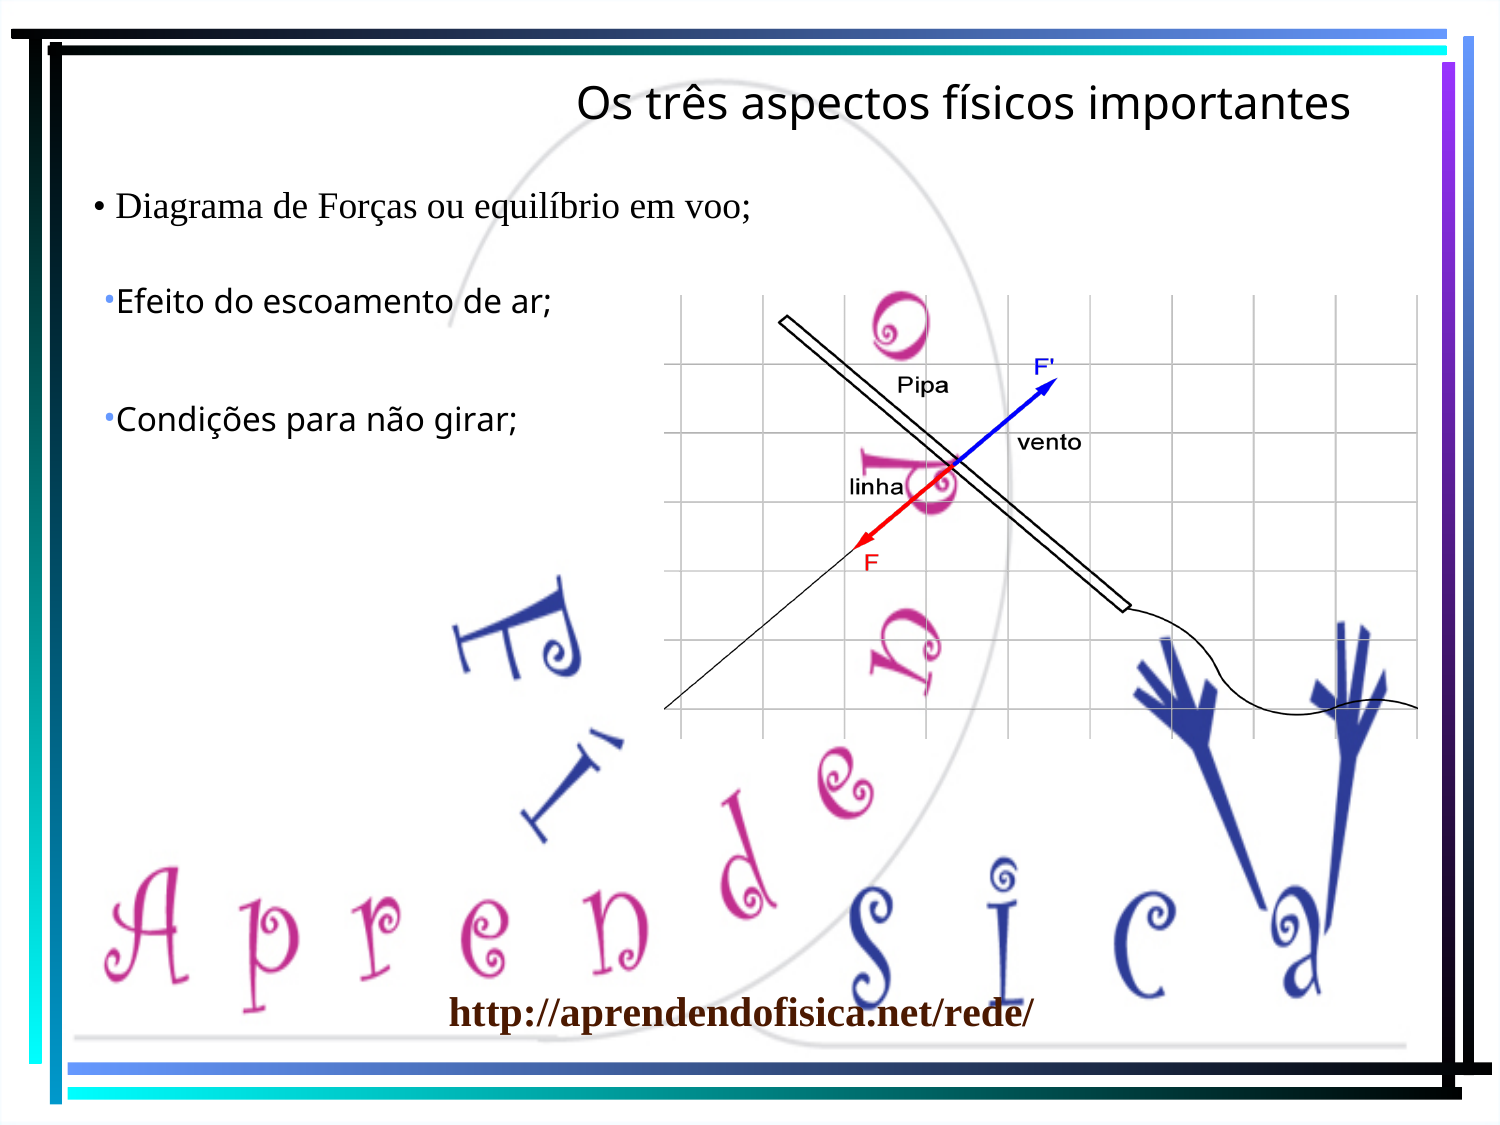

# Os três aspectos físicos importantes
 Diagrama de Forças ou equilíbrio em voo;
Efeito do escoamento de ar;
Condições para não girar;
 http://aprendendofisica.net/rede/